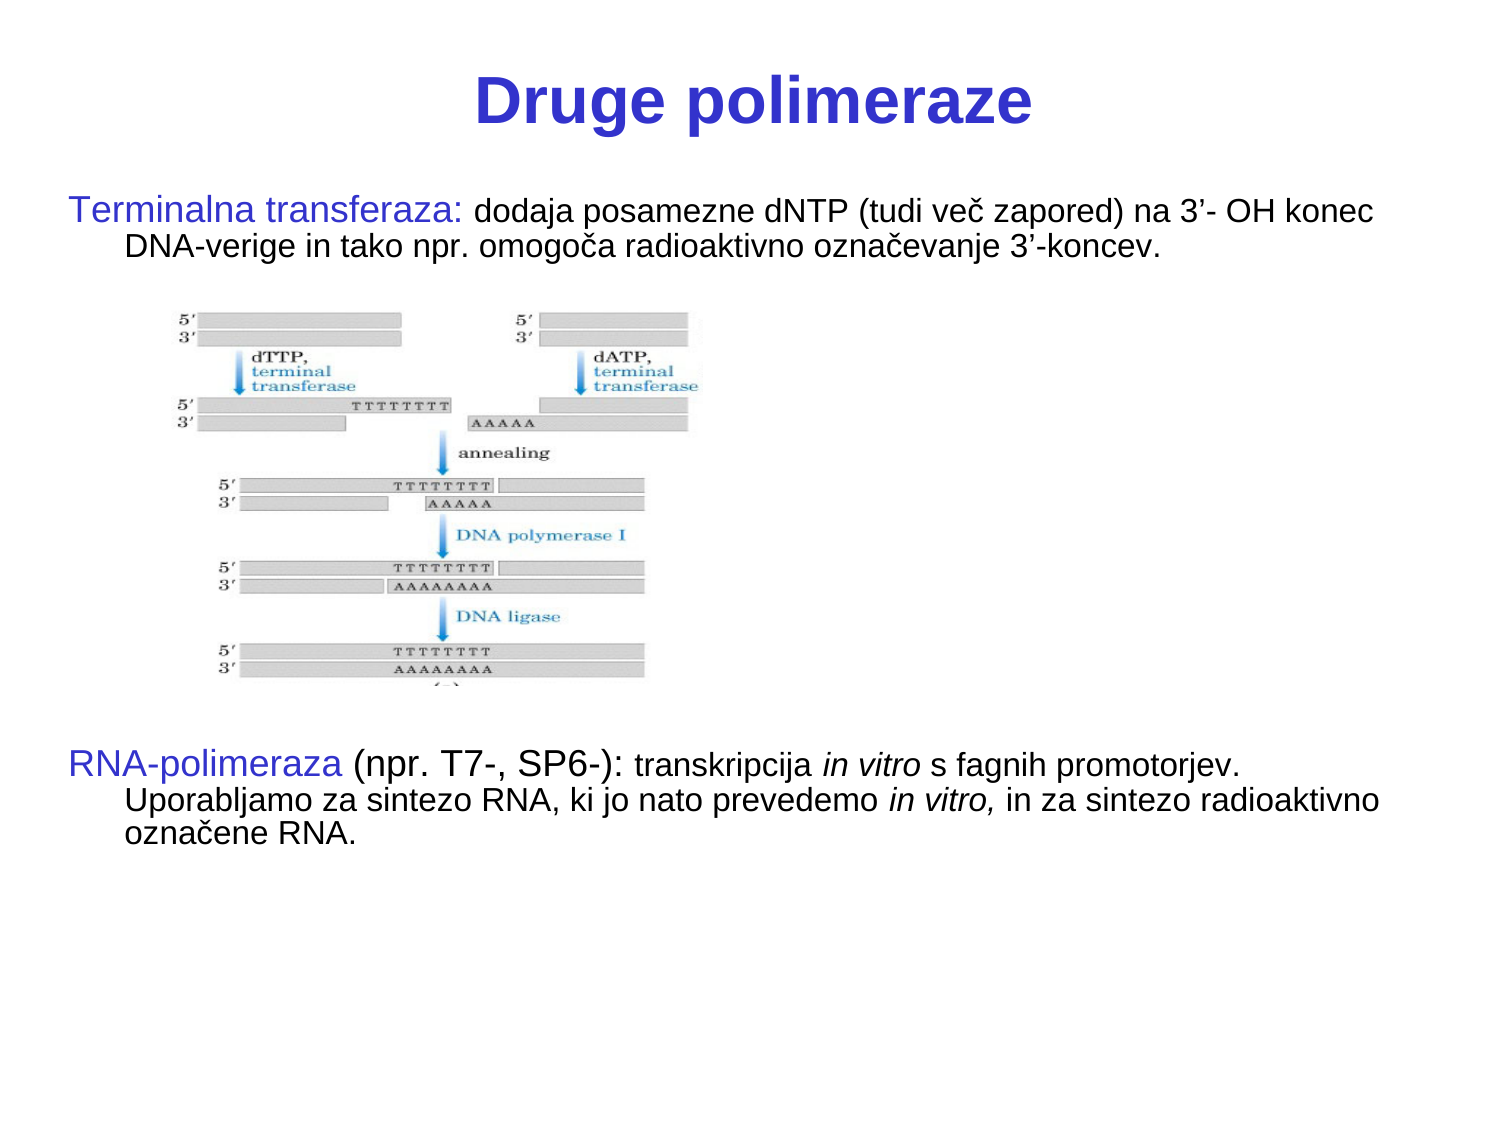

# Druge polimeraze
Terminalna transferaza: dodaja posamezne dNTP (tudi več zapored) na 3’- OH konec DNA-verige in tako npr. omogoča radioaktivno označevanje 3’-koncev.
RNA-polimeraza (npr. T7-, SP6-): transkripcija in vitro s fagnih promotorjev. Uporabljamo za sintezo RNA, ki jo nato prevedemo in vitro, in za sintezo radioaktivno označene RNA.